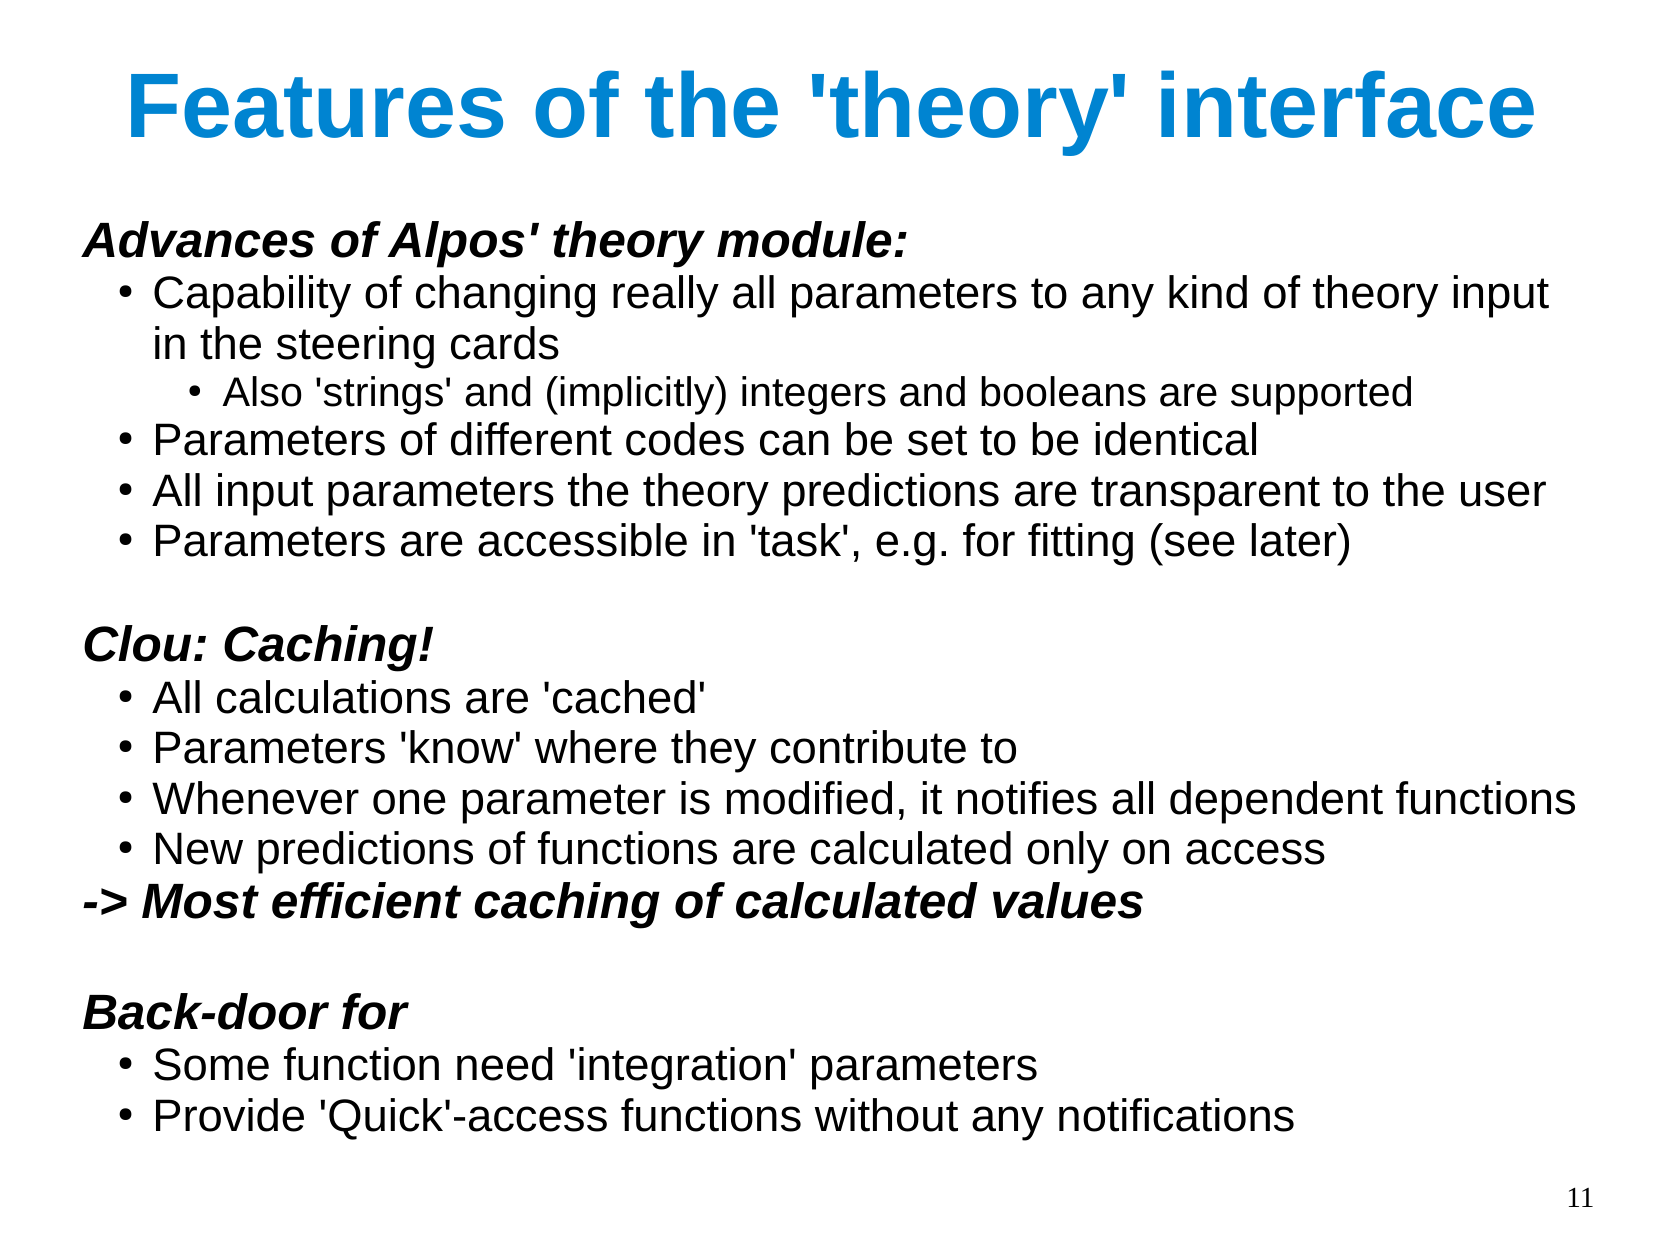

# Features of the 'theory' interface
Advances of Alpos' theory module:
Capability of changing really all parameters to any kind of theory input in the steering cards
Also 'strings' and (implicitly) integers and booleans are supported
Parameters of different codes can be set to be identical
All input parameters the theory predictions are transparent to the user
Parameters are accessible in 'task', e.g. for fitting (see later)
Clou: Caching!
All calculations are 'cached'
Parameters 'know' where they contribute to
Whenever one parameter is modified, it notifies all dependent functions
New predictions of functions are calculated only on access
-> Most efficient caching of calculated values
Back-door for
Some function need 'integration' parameters
Provide 'Quick'-access functions without any notifications
11